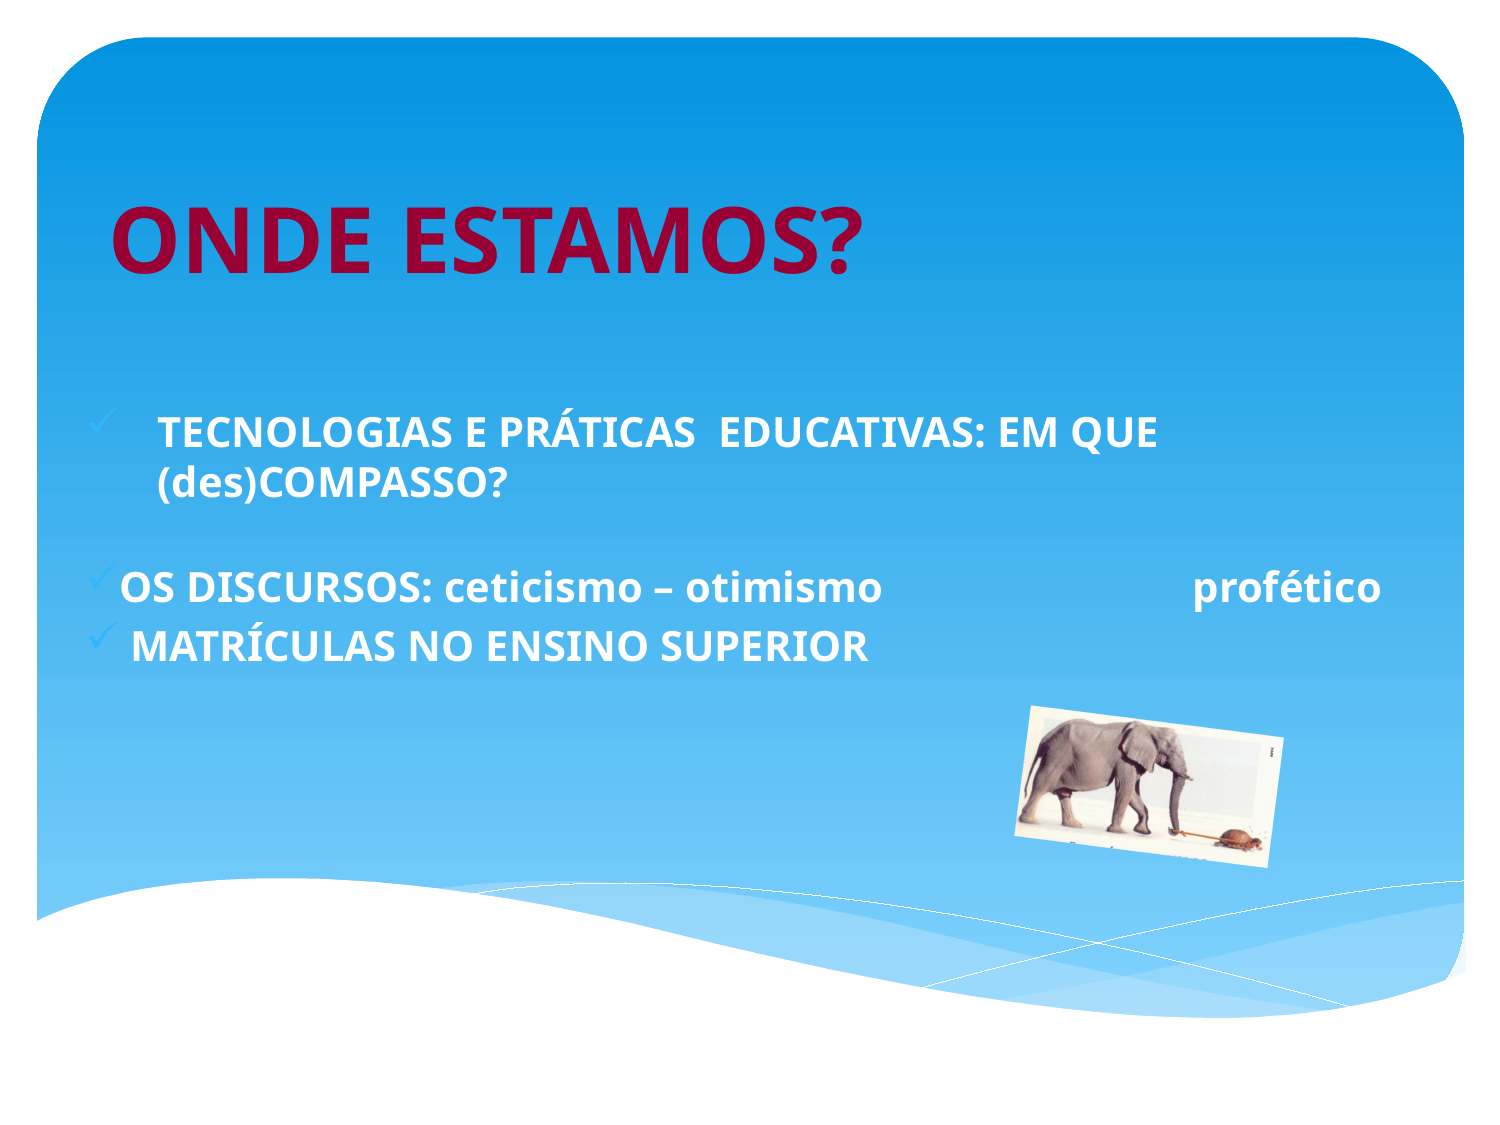

# ONDE ESTAMOS?
TECNOLOGIAS E PRÁTICAS EDUCATIVAS: EM QUE (des)COMPASSO?
OS DISCURSOS: ceticismo – otimismo 					profético
 MATRÍCULAS NO ENSINO SUPERIOR